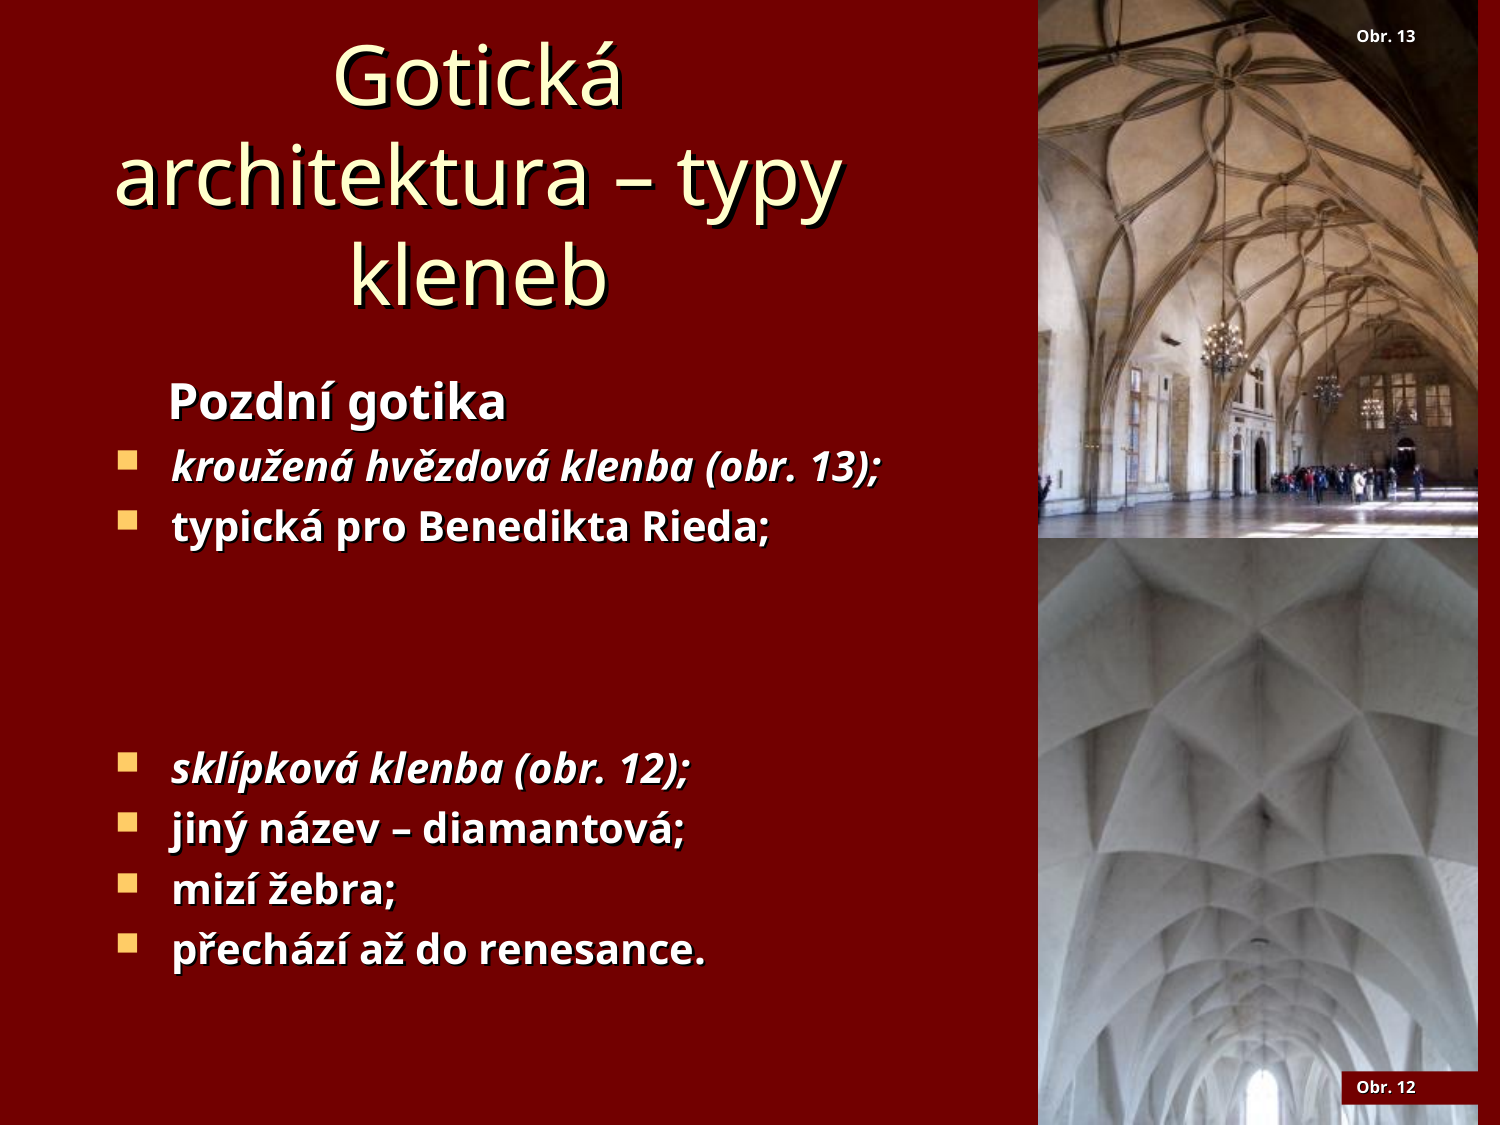

# Gotická architektura – typy kleneb
Obr. 13
 Pozdní gotika
kroužená hvězdová klenba (obr. 13);
typická pro Benedikta Rieda;
sklípková klenba (obr. 12);
jiný název – diamantová;
mizí žebra;
přechází až do renesance.
Obr. 12